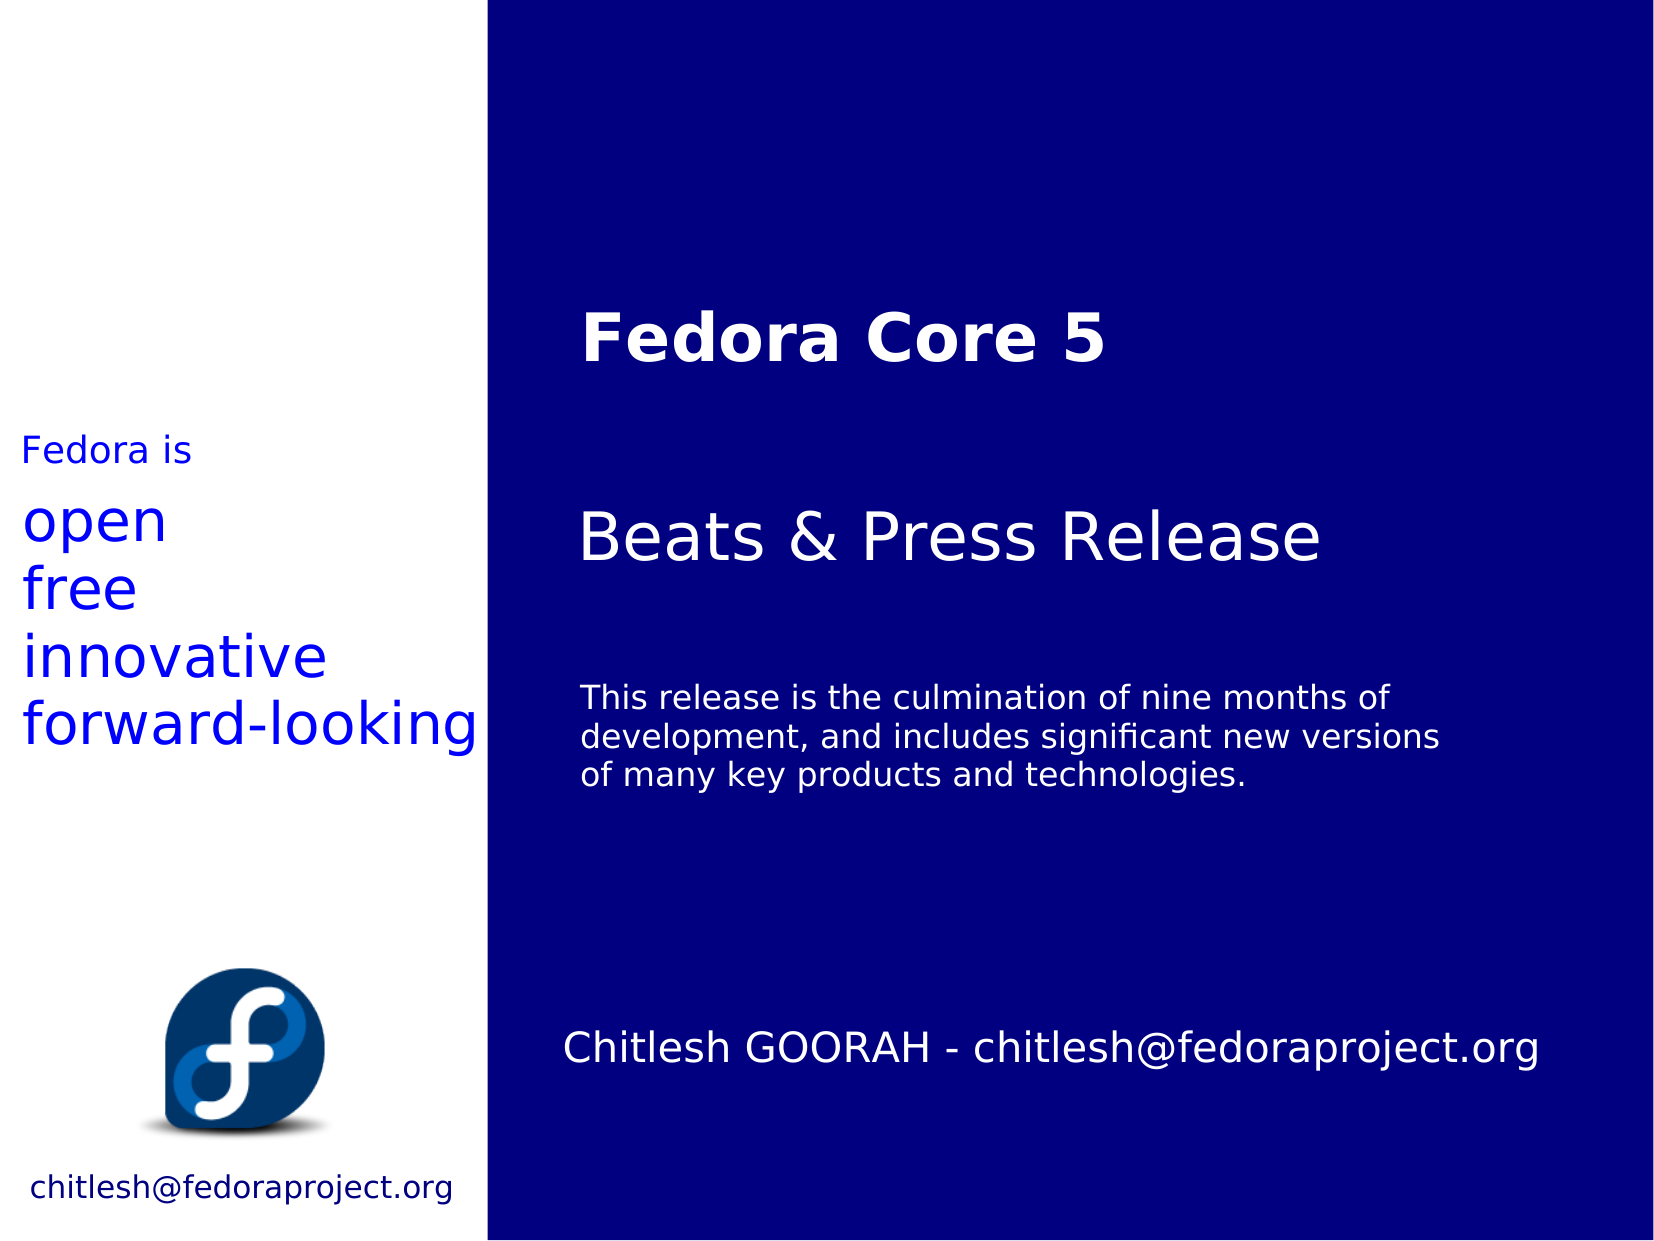

Fedora Core 5
Fedora is
Beats & Press Release
open
free
innovative
forward-looking
This release is the culmination of nine months of
development, and includes significant new versions
of many key products and technologies.
Chitlesh GOORAH - chitlesh@fedoraproject.org